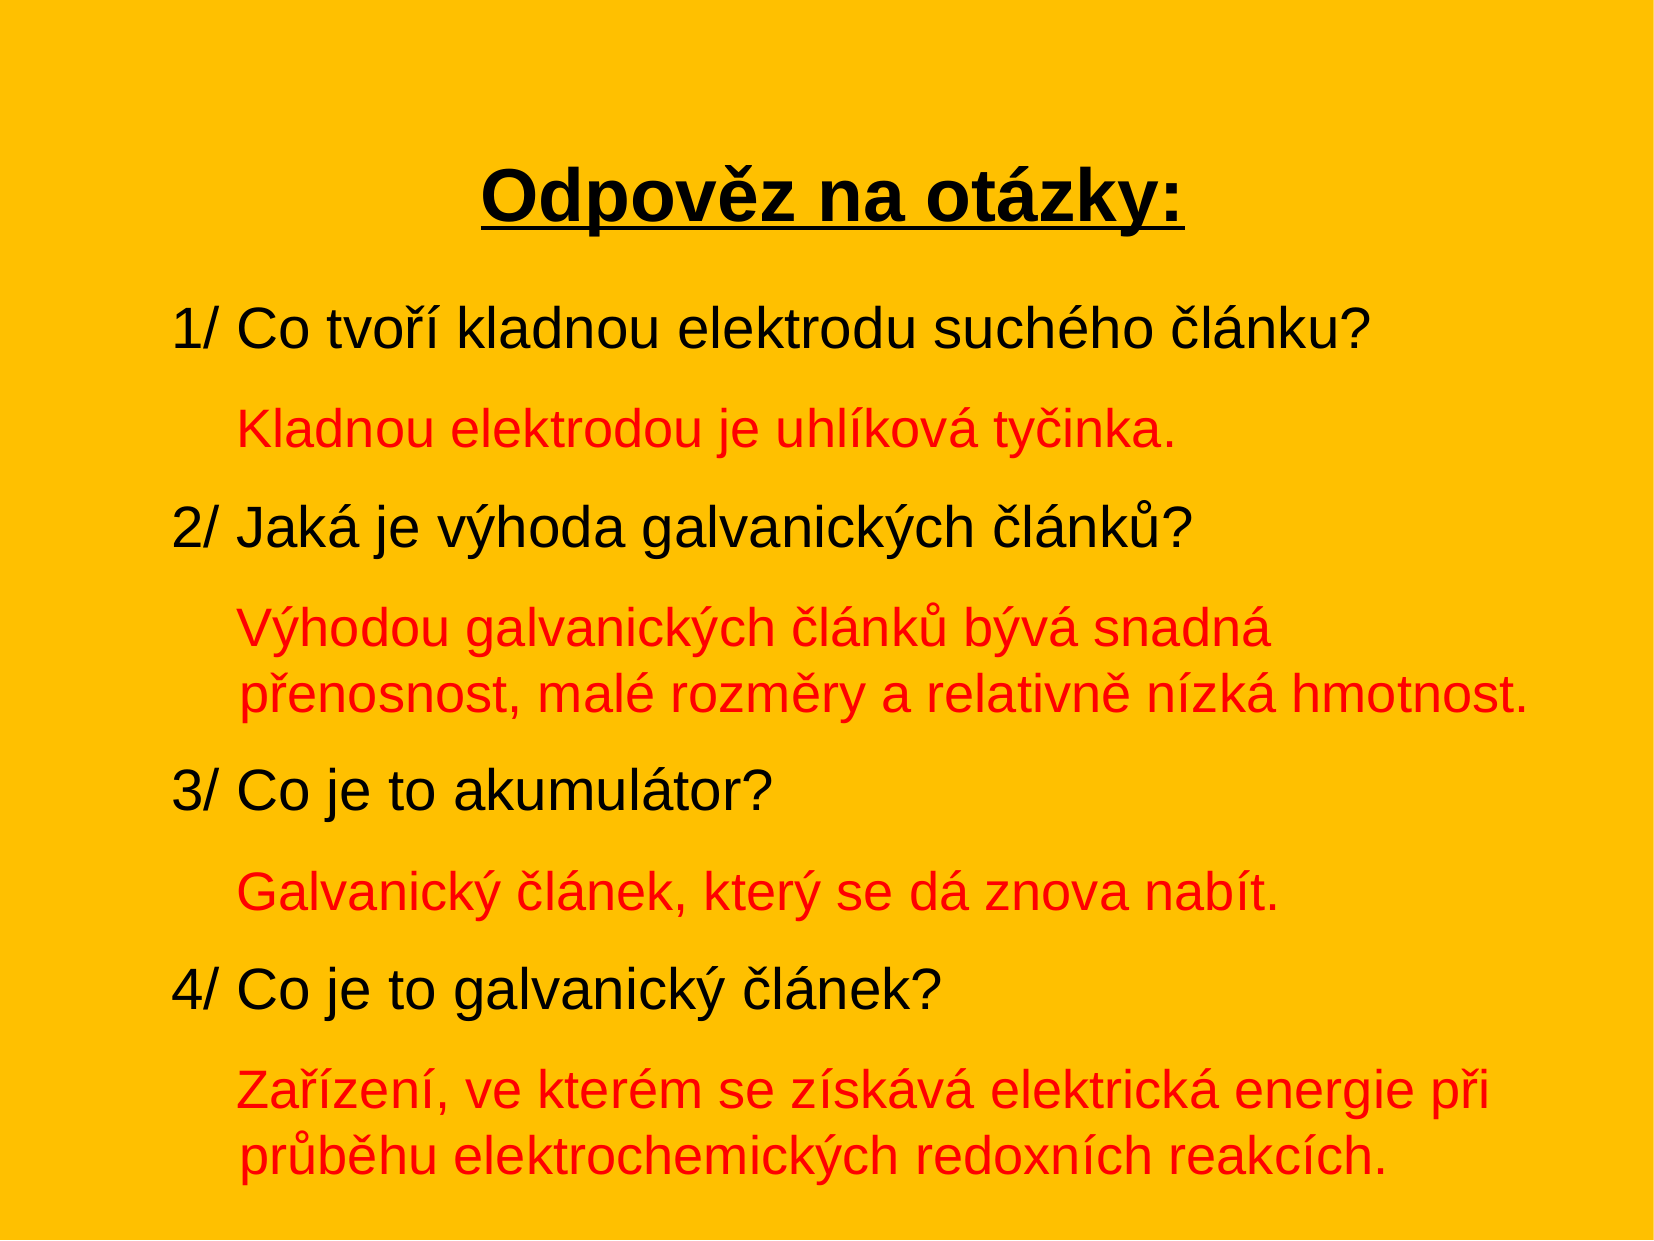

# Odpověz na otázky:
1/ Co tvoří kladnou elektrodu suchého článku?
 Kladnou elektrodou je uhlíková tyčinka.
2/ Jaká je výhoda galvanických článků?
 Výhodou galvanických článků bývá snadná přenosnost, malé rozměry a relativně nízká hmotnost.
3/ Co je to akumulátor?
 Galvanický článek, který se dá znova nabít.
4/ Co je to galvanický článek?
 Zařízení, ve kterém se získává elektrická energie při průběhu elektrochemických redoxních reakcích.